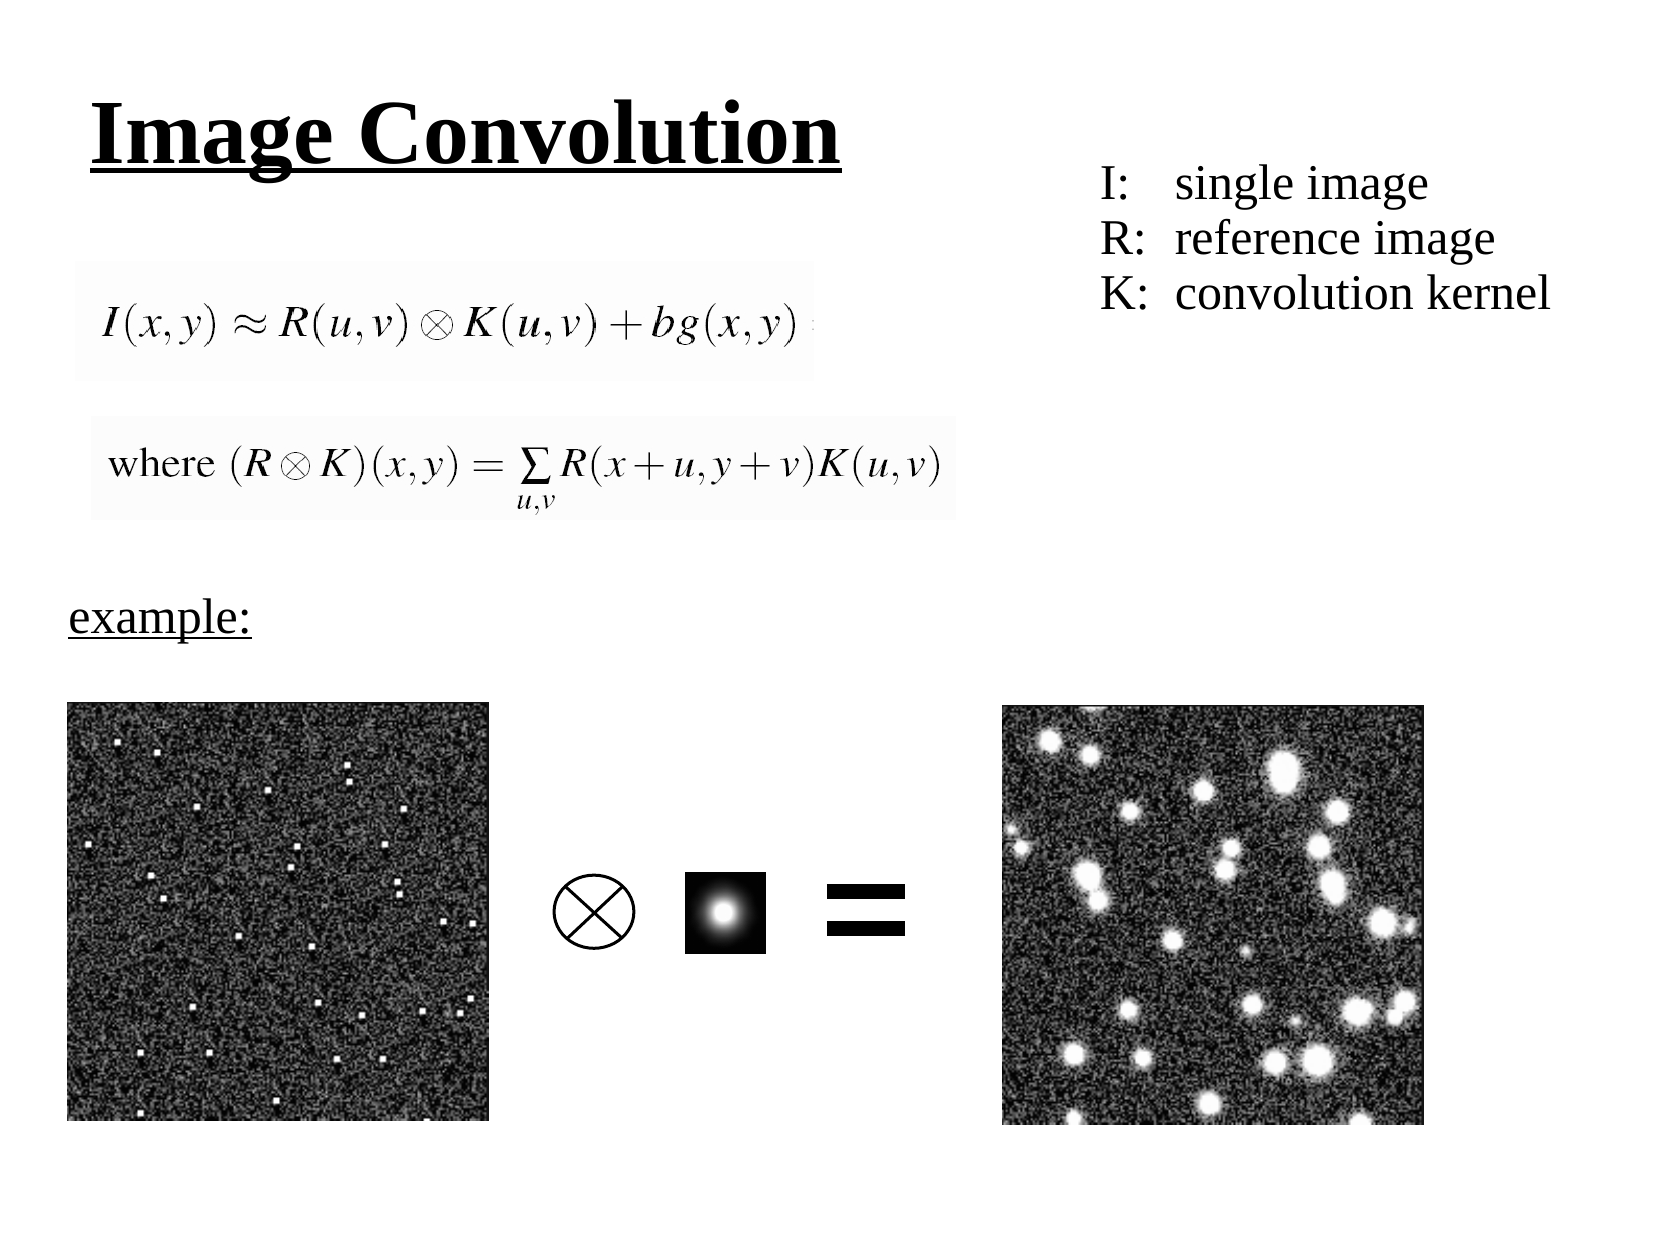

Image Convolution
I: 	single image
R: 	reference image
K: 	convolution kernel
example: